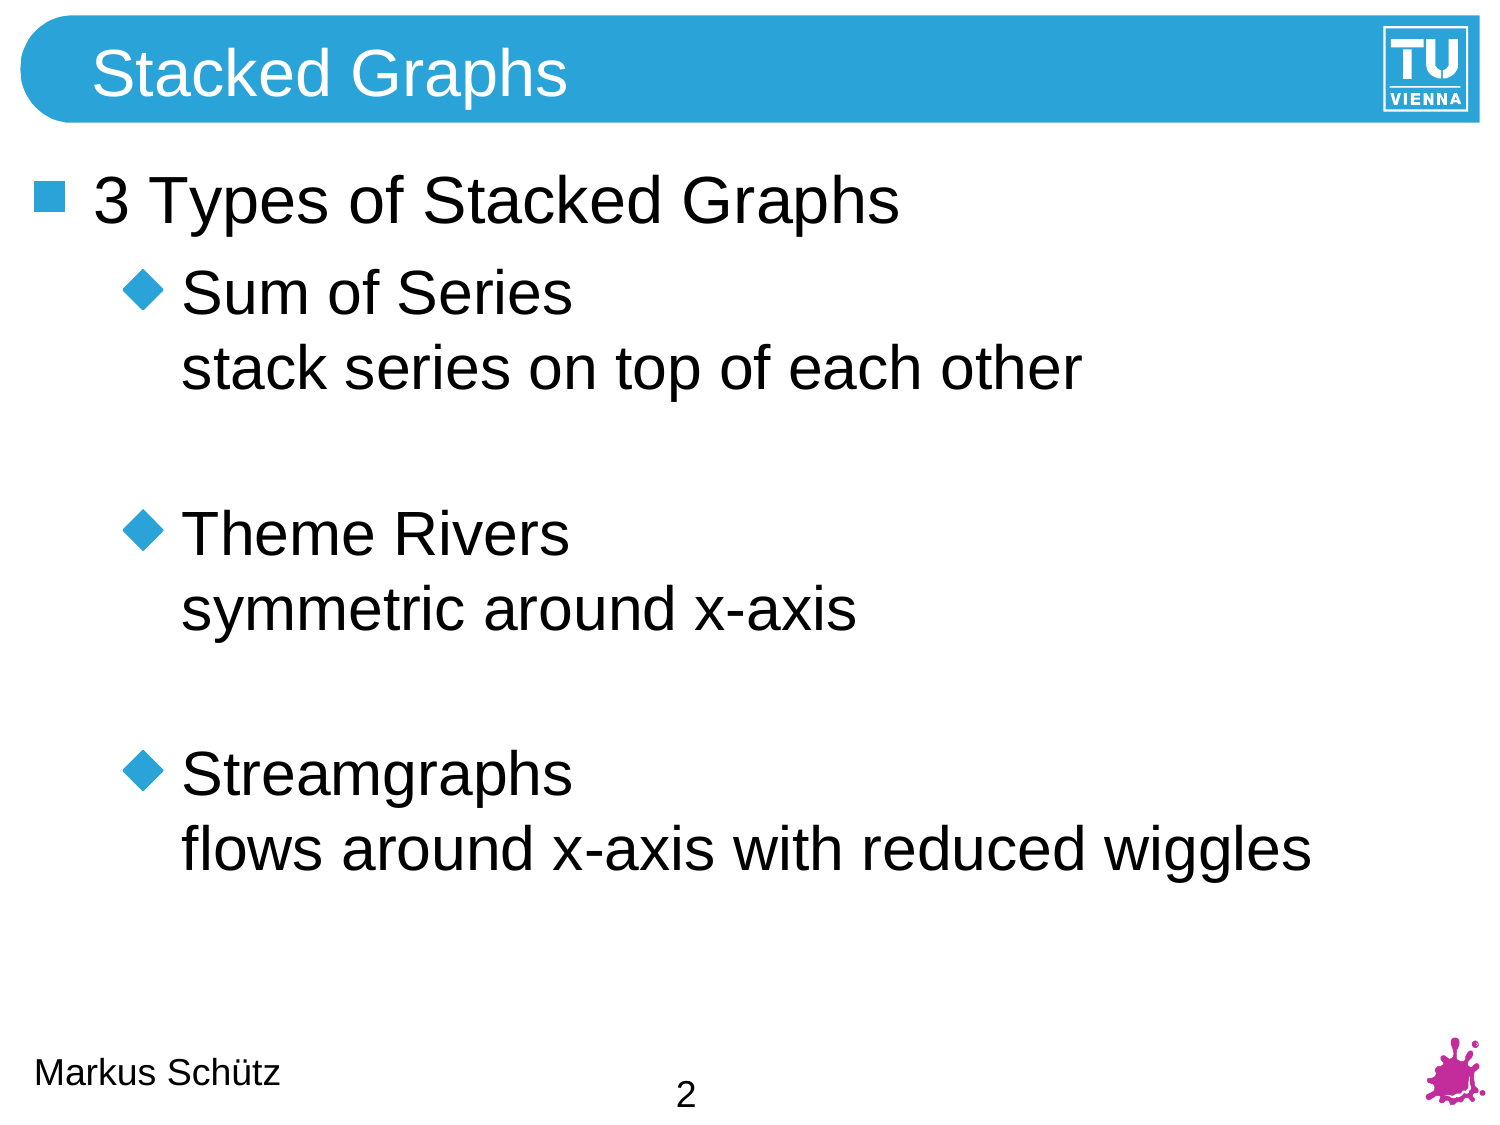

# Stacked Graphs
3 Types of Stacked Graphs
Sum of Series
stack series on top of each other
Theme Rivers
symmetric around x-axis
Streamgraphs
flows around x-axis with reduced wiggles
2
Markus Schütz